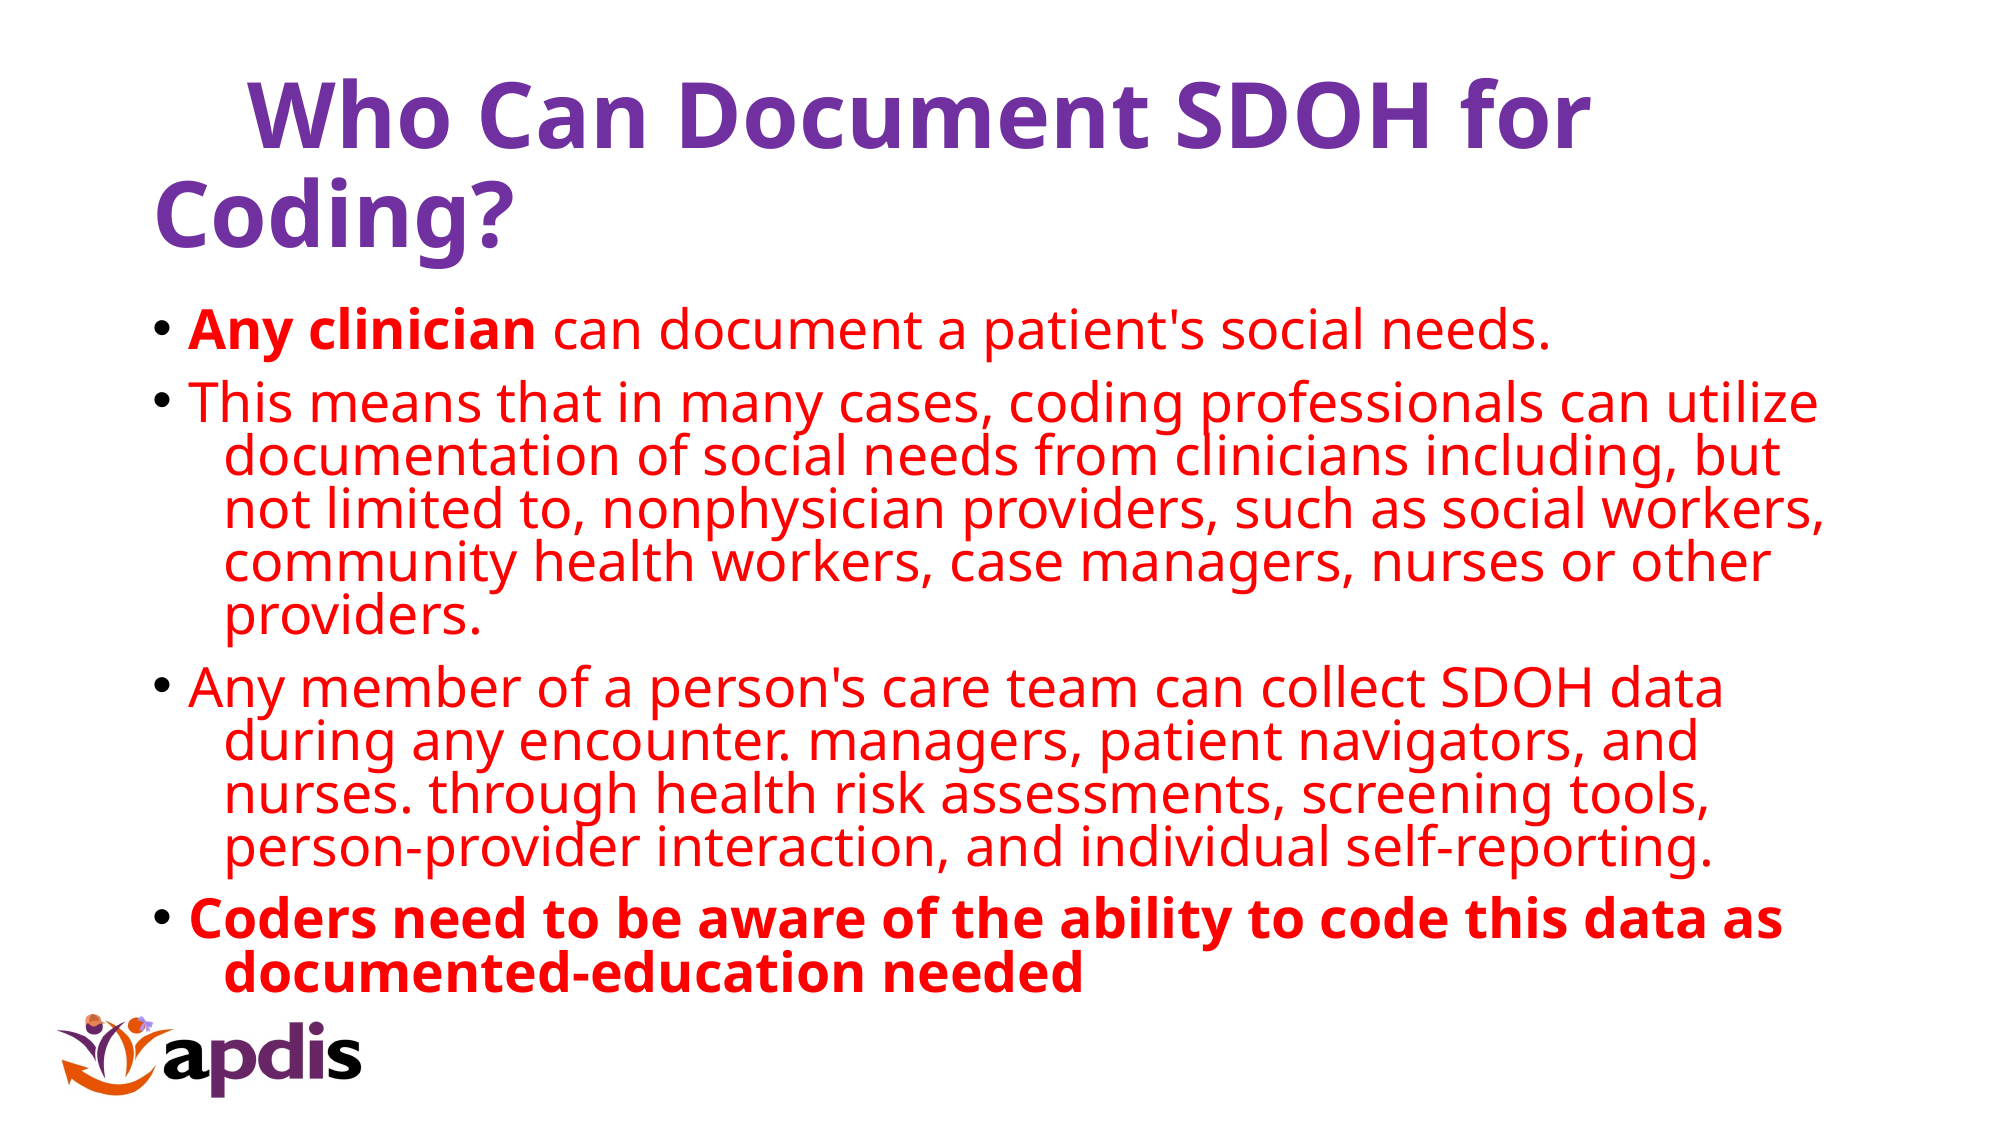

# Who Can Document SDOH for Coding?
Any clinician can document a patient's social needs.
This means that in many cases, coding professionals can utilize documentation of social needs from clinicians including, but not limited to, nonphysician providers, such as social workers, community health workers, case managers, nurses or other providers.
Any member of a person's care team can collect SDOH data during any encounter. managers, patient navigators, and nurses. through health risk assessments, screening tools, person-provider interaction, and individual self-reporting.
Coders need to be aware of the ability to code this data as documented-education needed